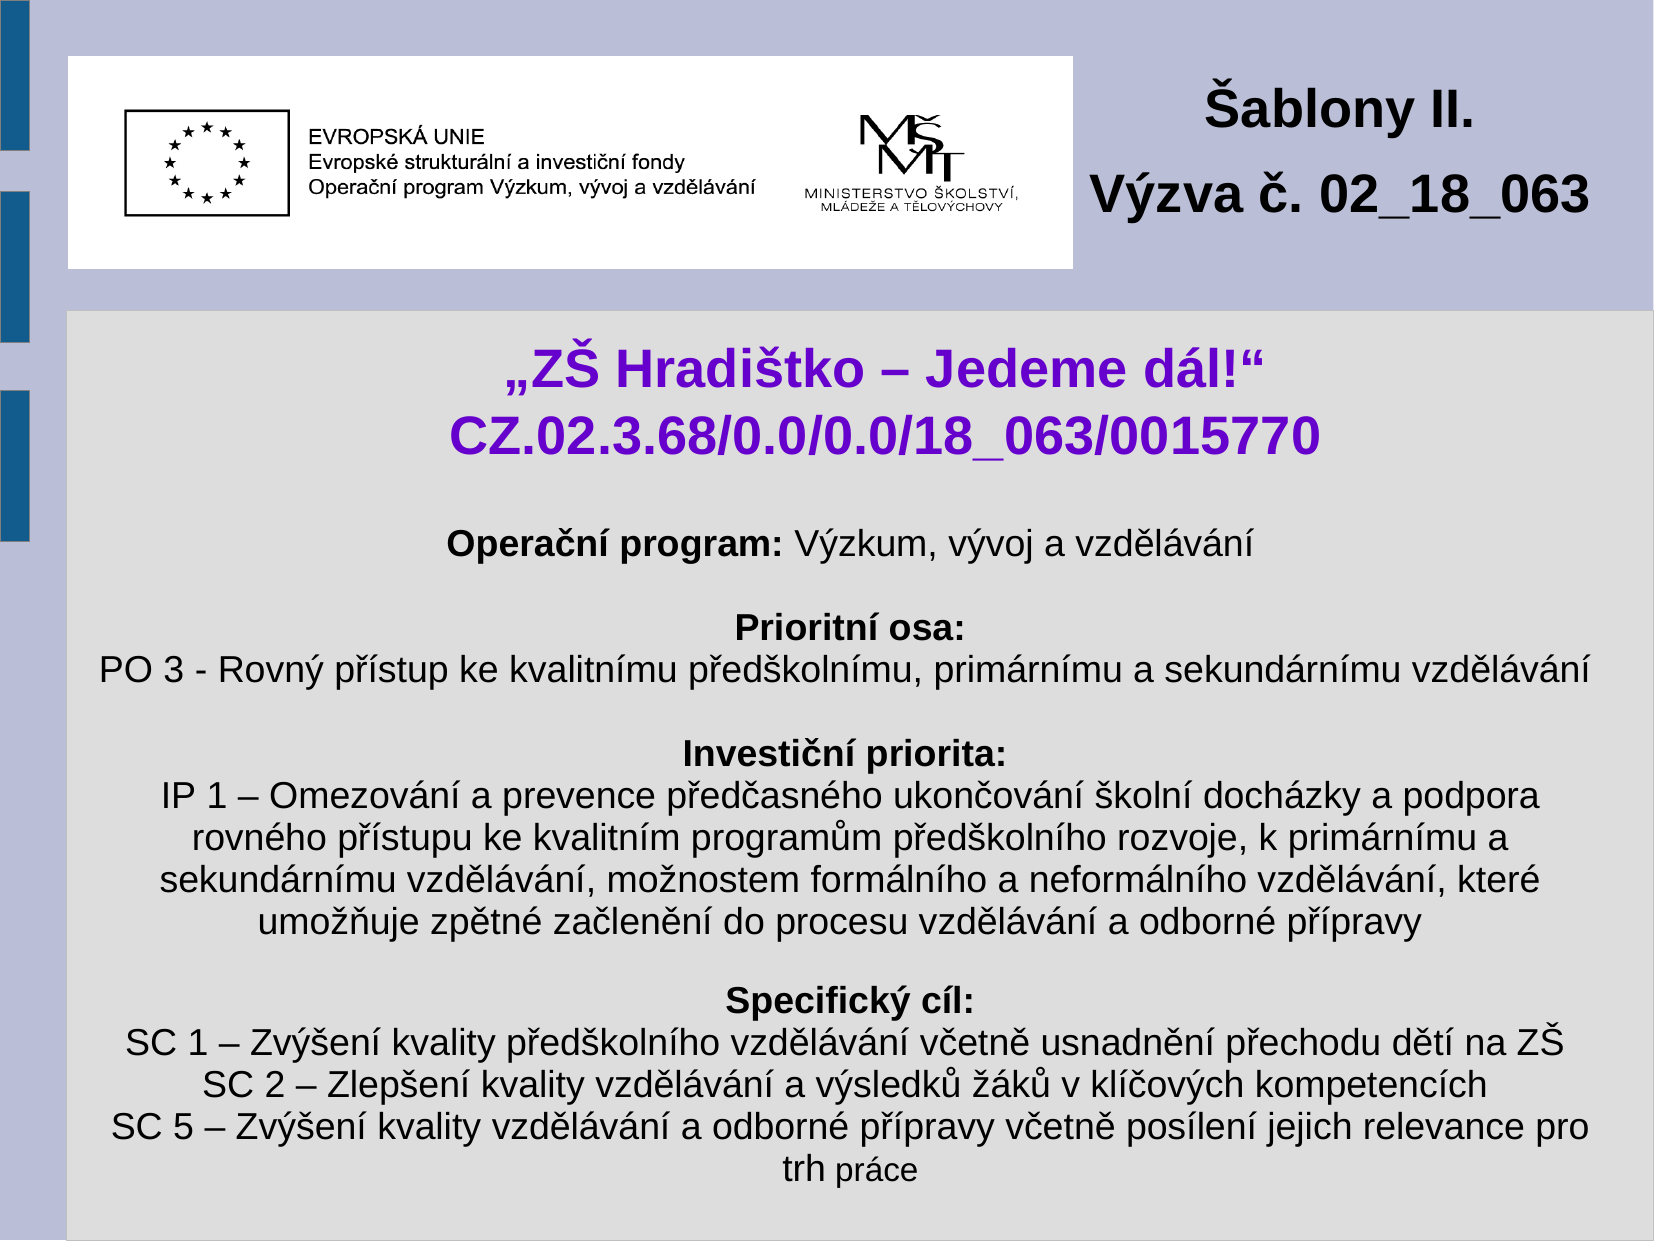

Šablony II.
Výzva č. 02_18_063
„ZŠ Hradištko – Jedeme dál!“
CZ.02.3.68/0.0/0.0/18_063/0015770
# Operační program: Výzkum, vývoj a vzdělávání
Prioritní osa:
PO 3 - Rovný přístup ke kvalitnímu předškolnímu, primárnímu a sekundárnímu vzdělávání
Investiční priorita:
IP 1 – Omezování a prevence předčasného ukončování školní docházky a podpora rovného přístupu ke kvalitním programům předškolního rozvoje, k primárnímu a sekundárnímu vzdělávání, možnostem formálního a neformálního vzdělávání, které umožňuje zpětné začlenění do procesu vzdělávání a odborné přípravy
Specifický cíl:
SC 1 – Zvýšení kvality předškolního vzdělávání včetně usnadnění přechodu dětí na ZŠ
SC 2 – Zlepšení kvality vzdělávání a výsledků žáků v klíčových kompetencích
SC 5 – Zvýšení kvality vzdělávání a odborné přípravy včetně posílení jejich relevance pro trh práce